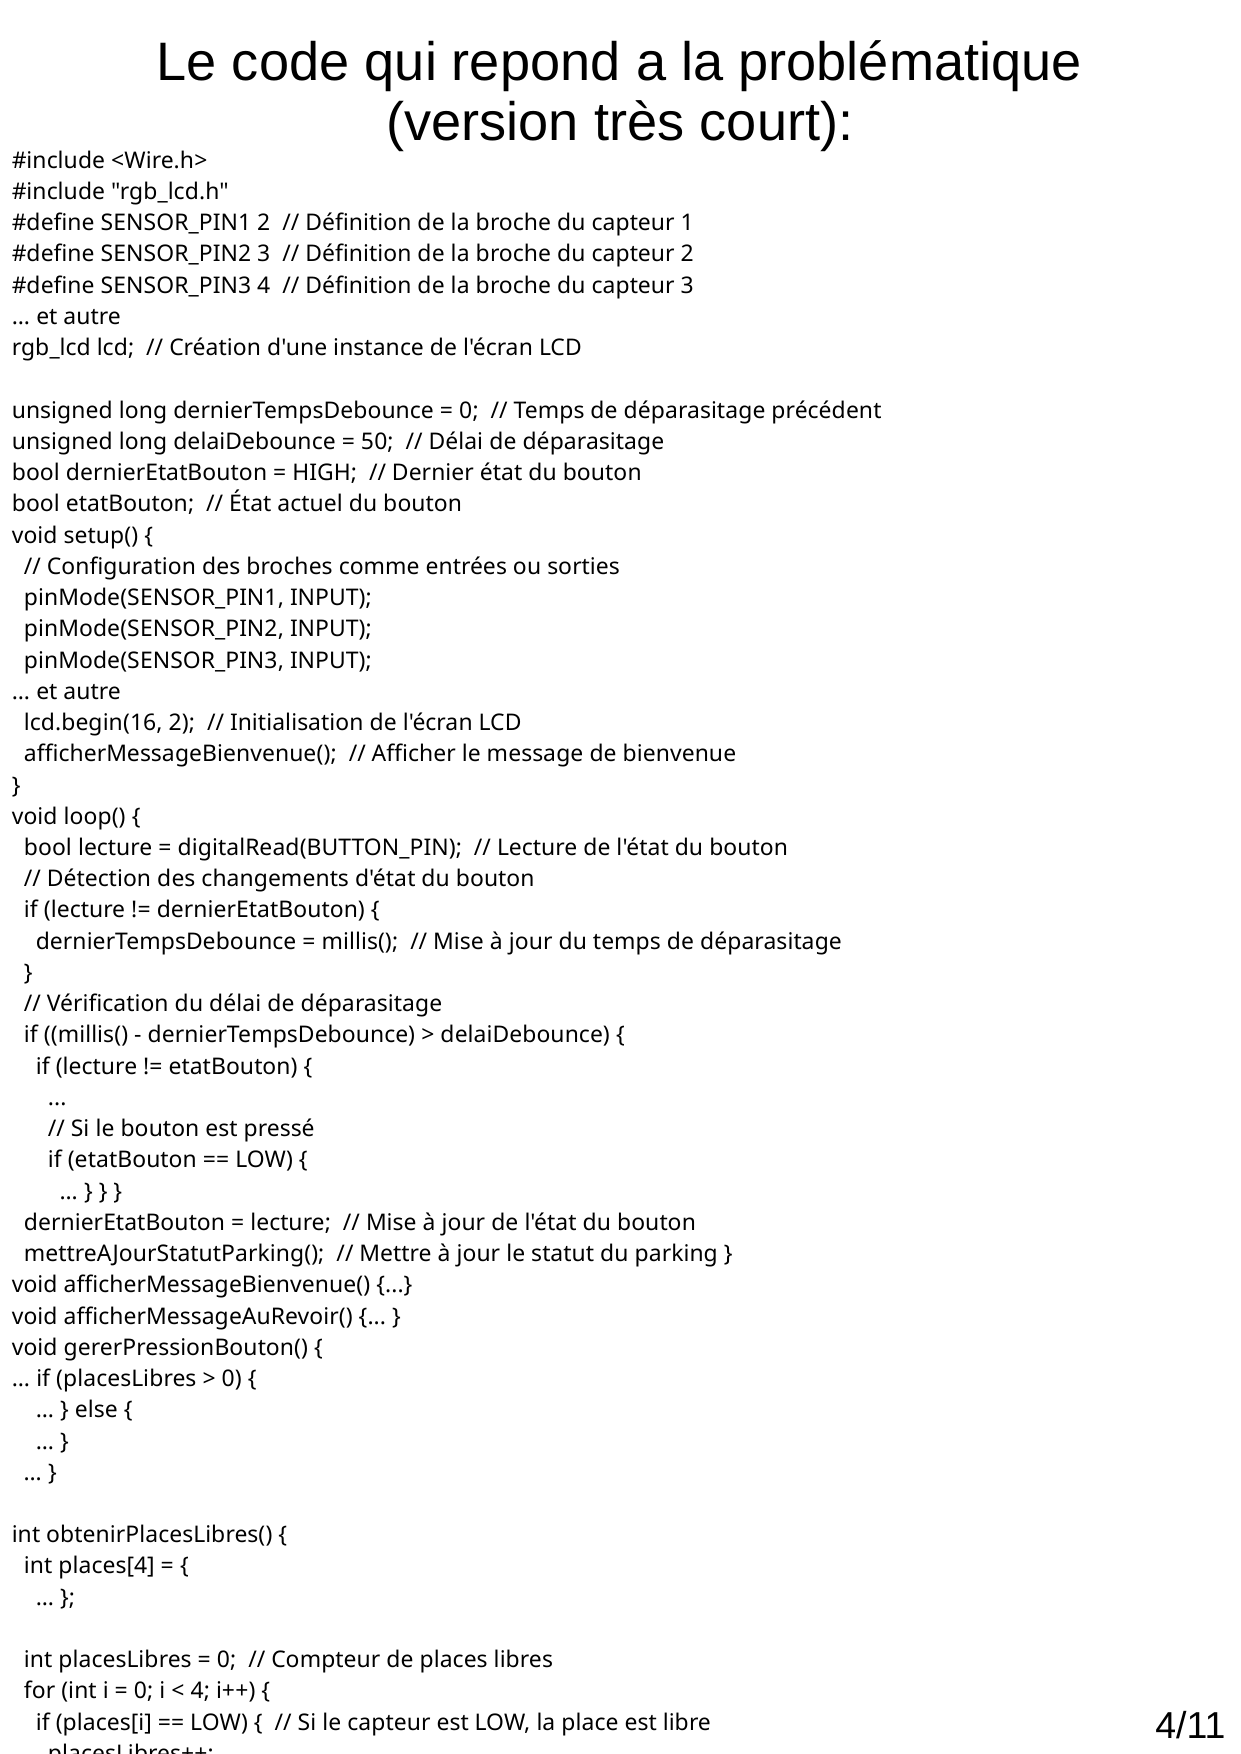

# Le code qui repond a la problématique (version très court):
#include <Wire.h>
#include "rgb_lcd.h"
#define SENSOR_PIN1 2 // Définition de la broche du capteur 1
#define SENSOR_PIN2 3 // Définition de la broche du capteur 2
#define SENSOR_PIN3 4 // Définition de la broche du capteur 3
… et autre
rgb_lcd lcd; // Création d'une instance de l'écran LCD
unsigned long dernierTempsDebounce = 0; // Temps de déparasitage précédent
unsigned long delaiDebounce = 50; // Délai de déparasitage
bool dernierEtatBouton = HIGH; // Dernier état du bouton
bool etatBouton; // État actuel du bouton
void setup() {
 // Configuration des broches comme entrées ou sorties
 pinMode(SENSOR_PIN1, INPUT);
 pinMode(SENSOR_PIN2, INPUT);
 pinMode(SENSOR_PIN3, INPUT);
… et autre
 lcd.begin(16, 2); // Initialisation de l'écran LCD
 afficherMessageBienvenue(); // Afficher le message de bienvenue
}
void loop() {
 bool lecture = digitalRead(BUTTON_PIN); // Lecture de l'état du bouton
 // Détection des changements d'état du bouton
 if (lecture != dernierEtatBouton) {
 dernierTempsDebounce = millis(); // Mise à jour du temps de déparasitage
 }
 // Vérification du délai de déparasitage
 if ((millis() - dernierTempsDebounce) > delaiDebounce) {
 if (lecture != etatBouton) {
 ...
 // Si le bouton est pressé
 if (etatBouton == LOW) {
 … } } }
 dernierEtatBouton = lecture; // Mise à jour de l'état du bouton
 mettreAJourStatutParking(); // Mettre à jour le statut du parking }
void afficherMessageBienvenue() {...}
void afficherMessageAuRevoir() {... }
void gererPressionBouton() {
… if (placesLibres > 0) {
 … } else {
 … }
 … }
int obtenirPlacesLibres() {
 int places[4] = {
 … };
 int placesLibres = 0; // Compteur de places libres
 for (int i = 0; i < 4; i++) {
 if (places[i] == LOW) { // Si le capteur est LOW, la place est libre
 placesLibres++;
 } } return placesLibres; // Retourner le nombre de places libres }
void mettreAJourStatutParking() {
 int places[4] = { … };
 digitalWrite(LED_PLACE_1, places[0] == LOW ? HIGH : LOW); // Allumer la LED si la place est libre
 … }
4/11